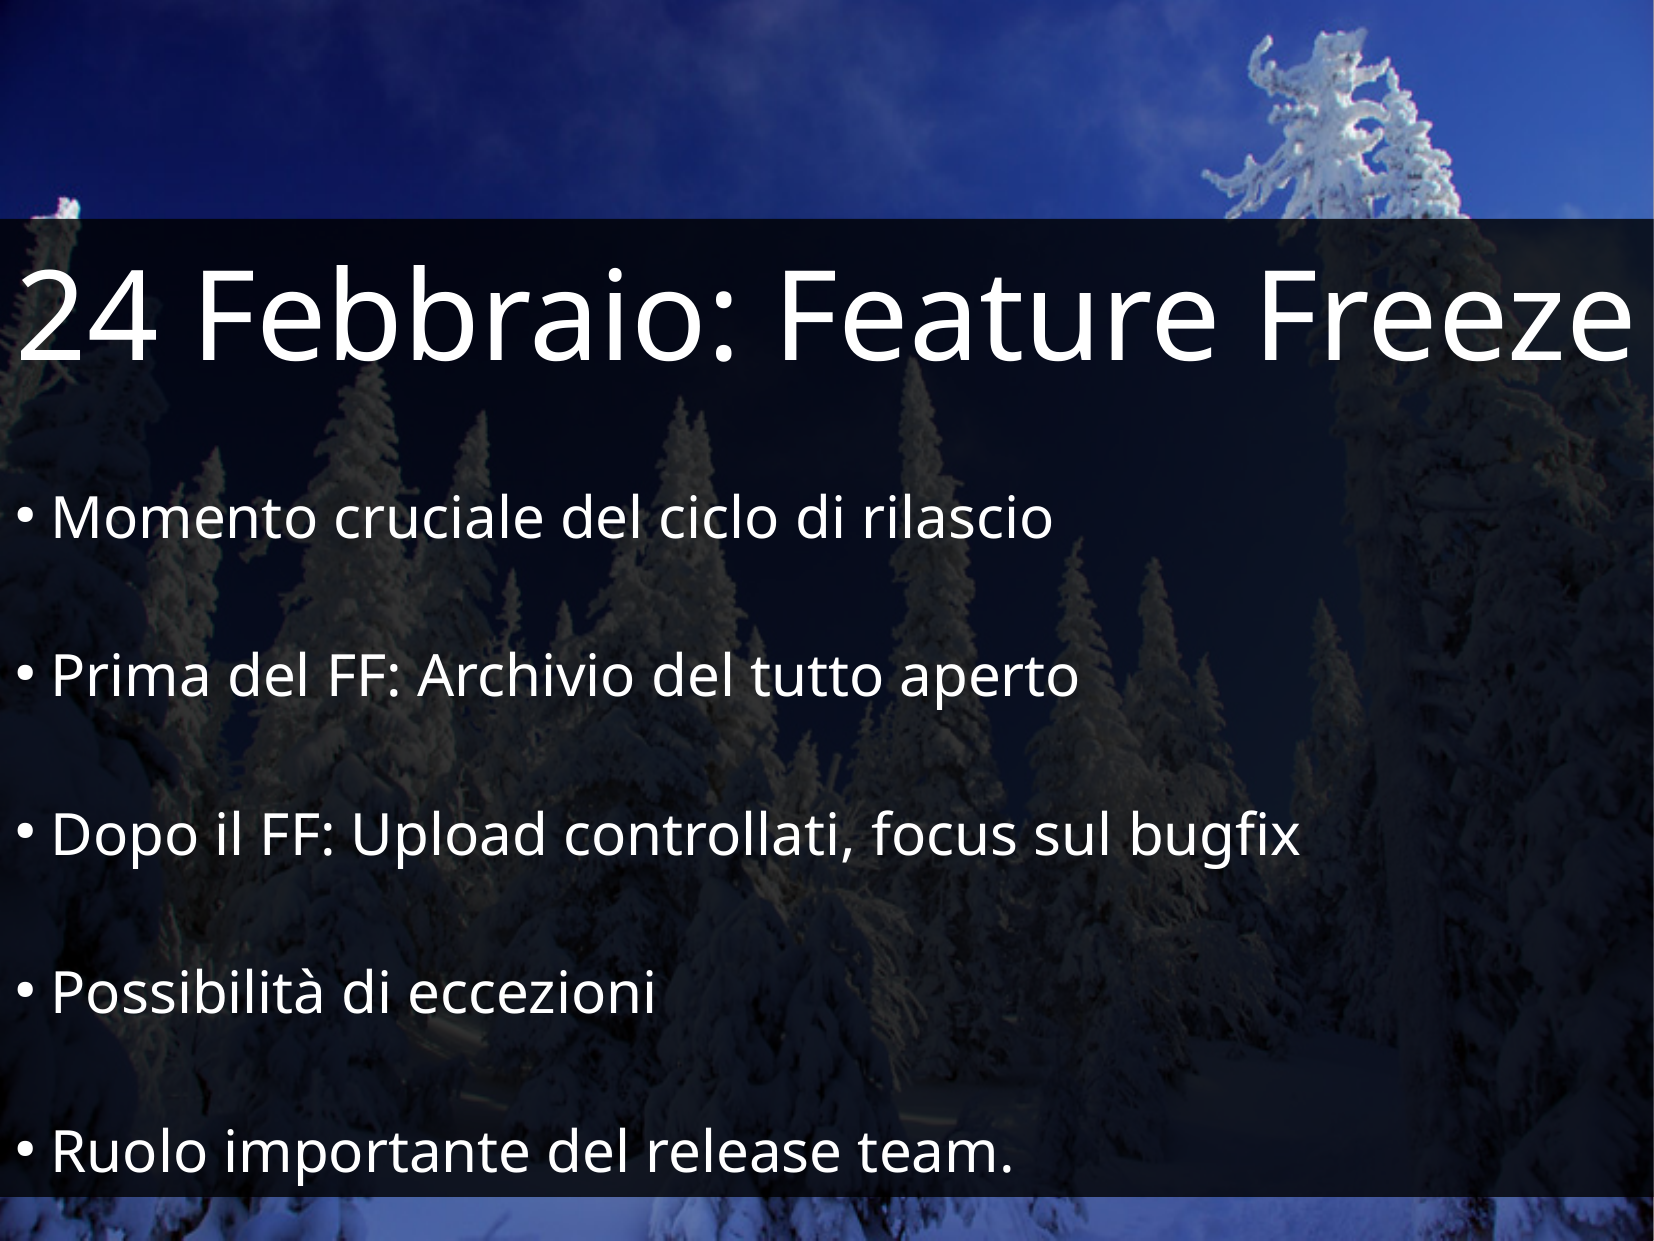

24 Febbraio: Feature Freeze
 Momento cruciale del ciclo di rilascio
 Prima del FF: Archivio del tutto aperto
 Dopo il FF: Upload controllati, focus sul bugfix
 Possibilità di eccezioni
 Ruolo importante del release team.